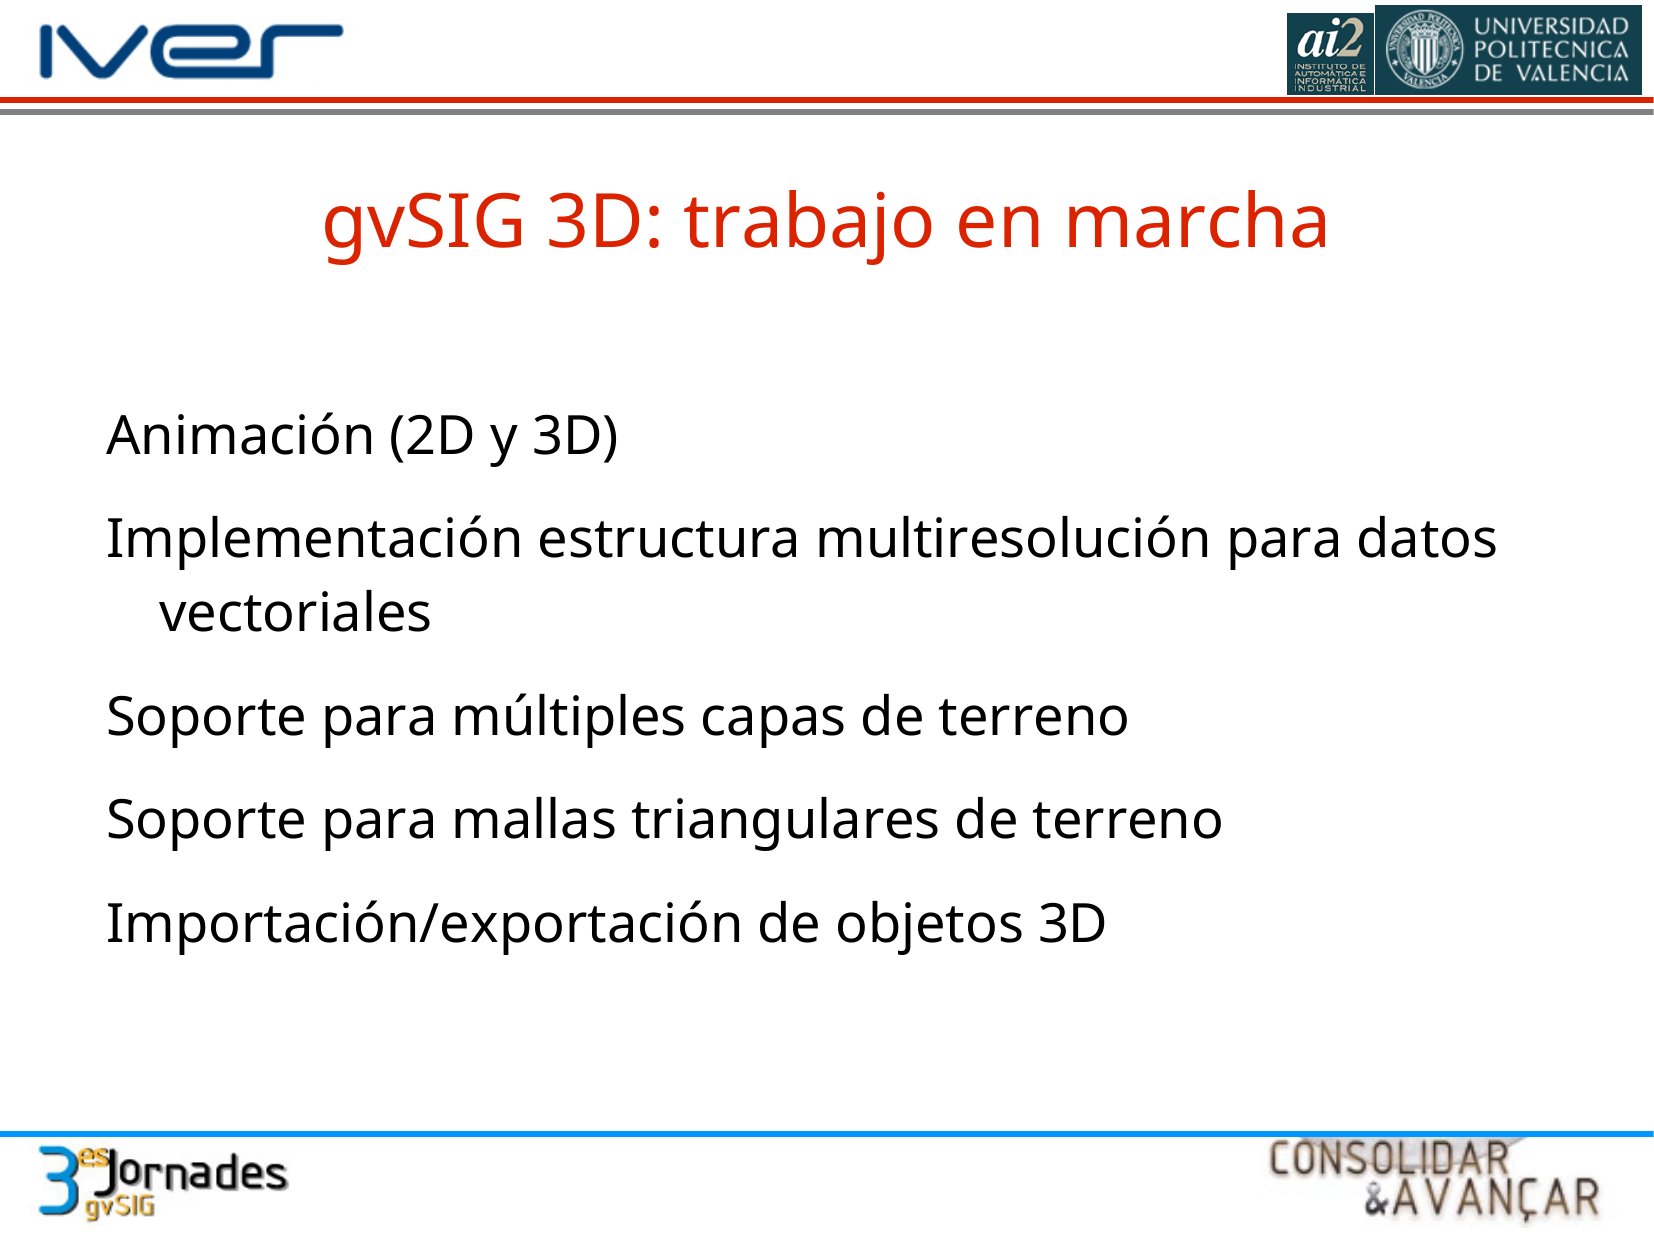

# gvSIG 3D: trabajo en marcha
Animación (2D y 3D)
Implementación estructura multiresolución para datos vectoriales
Soporte para múltiples capas de terreno
Soporte para mallas triangulares de terreno
Importación/exportación de objetos 3D